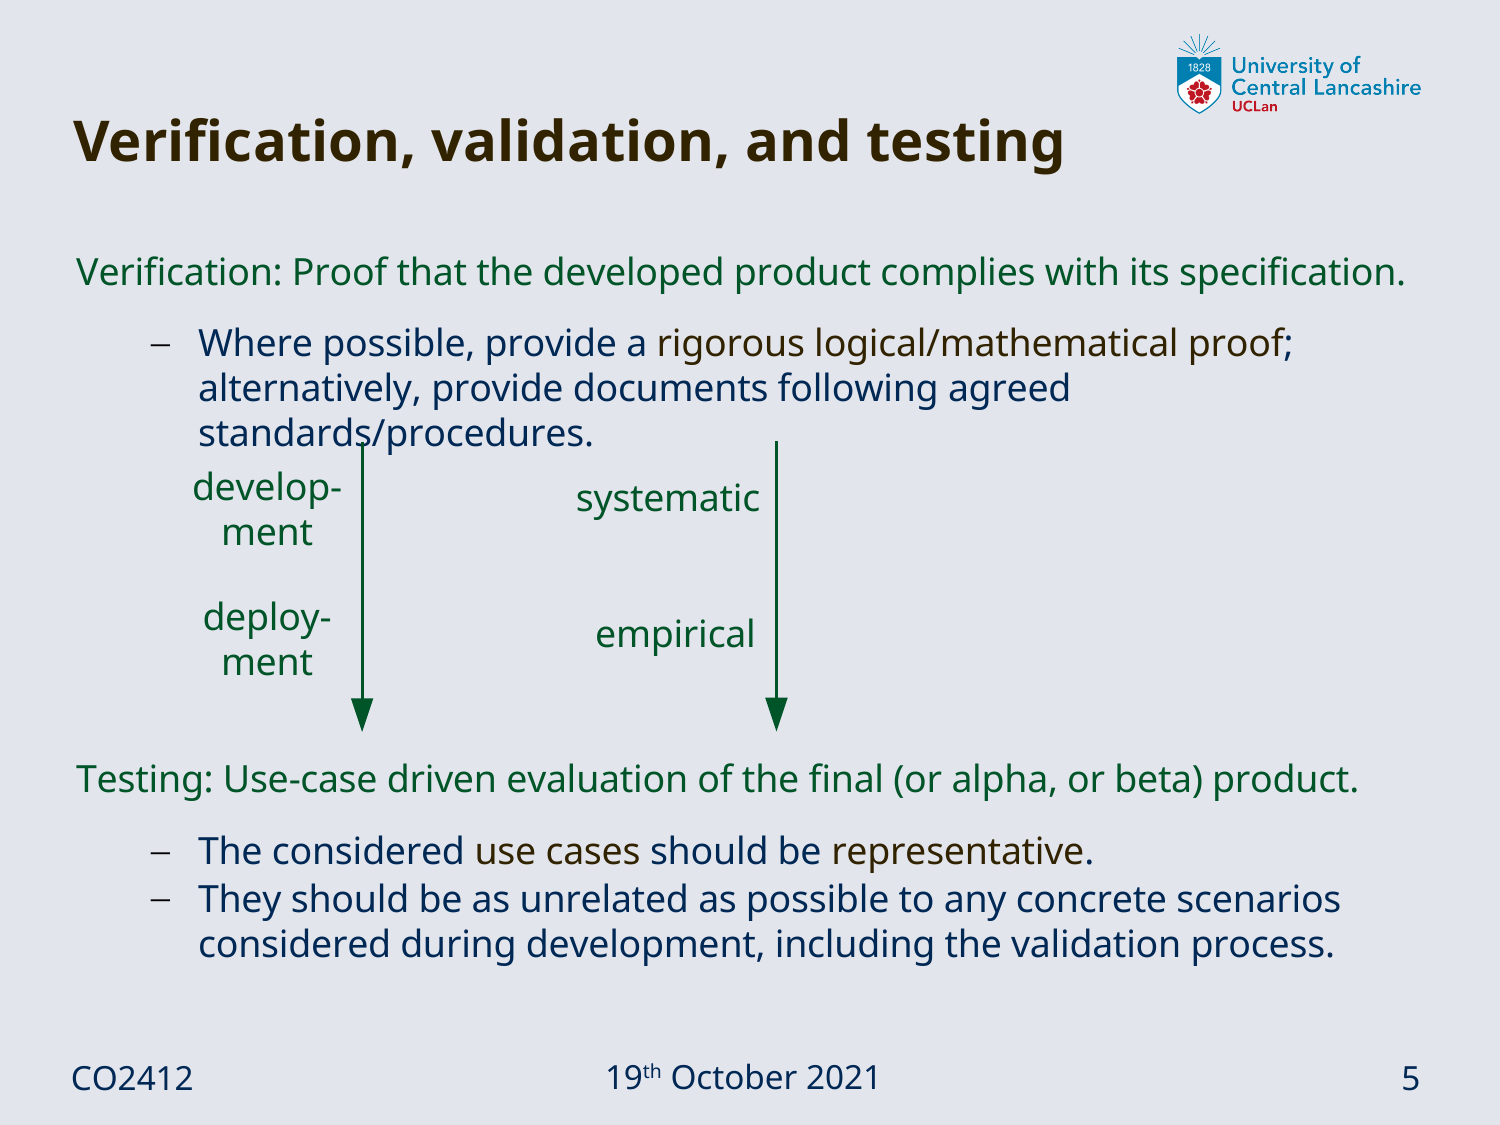

# Verification, validation, and testing
Verification: Proof that the developed product complies with its specification.
Where possible, provide a rigorous logical/mathematical proof; alternatively, provide documents following agreed standards/procedures.
develop-
ment
systematic
deploy-
ment
empirical
Testing: Use-case driven evaluation of the final (or alpha, or beta) product.
The considered use cases should be representative.
They should be as unrelated as possible to any concrete scenarios considered during development, including the validation process.